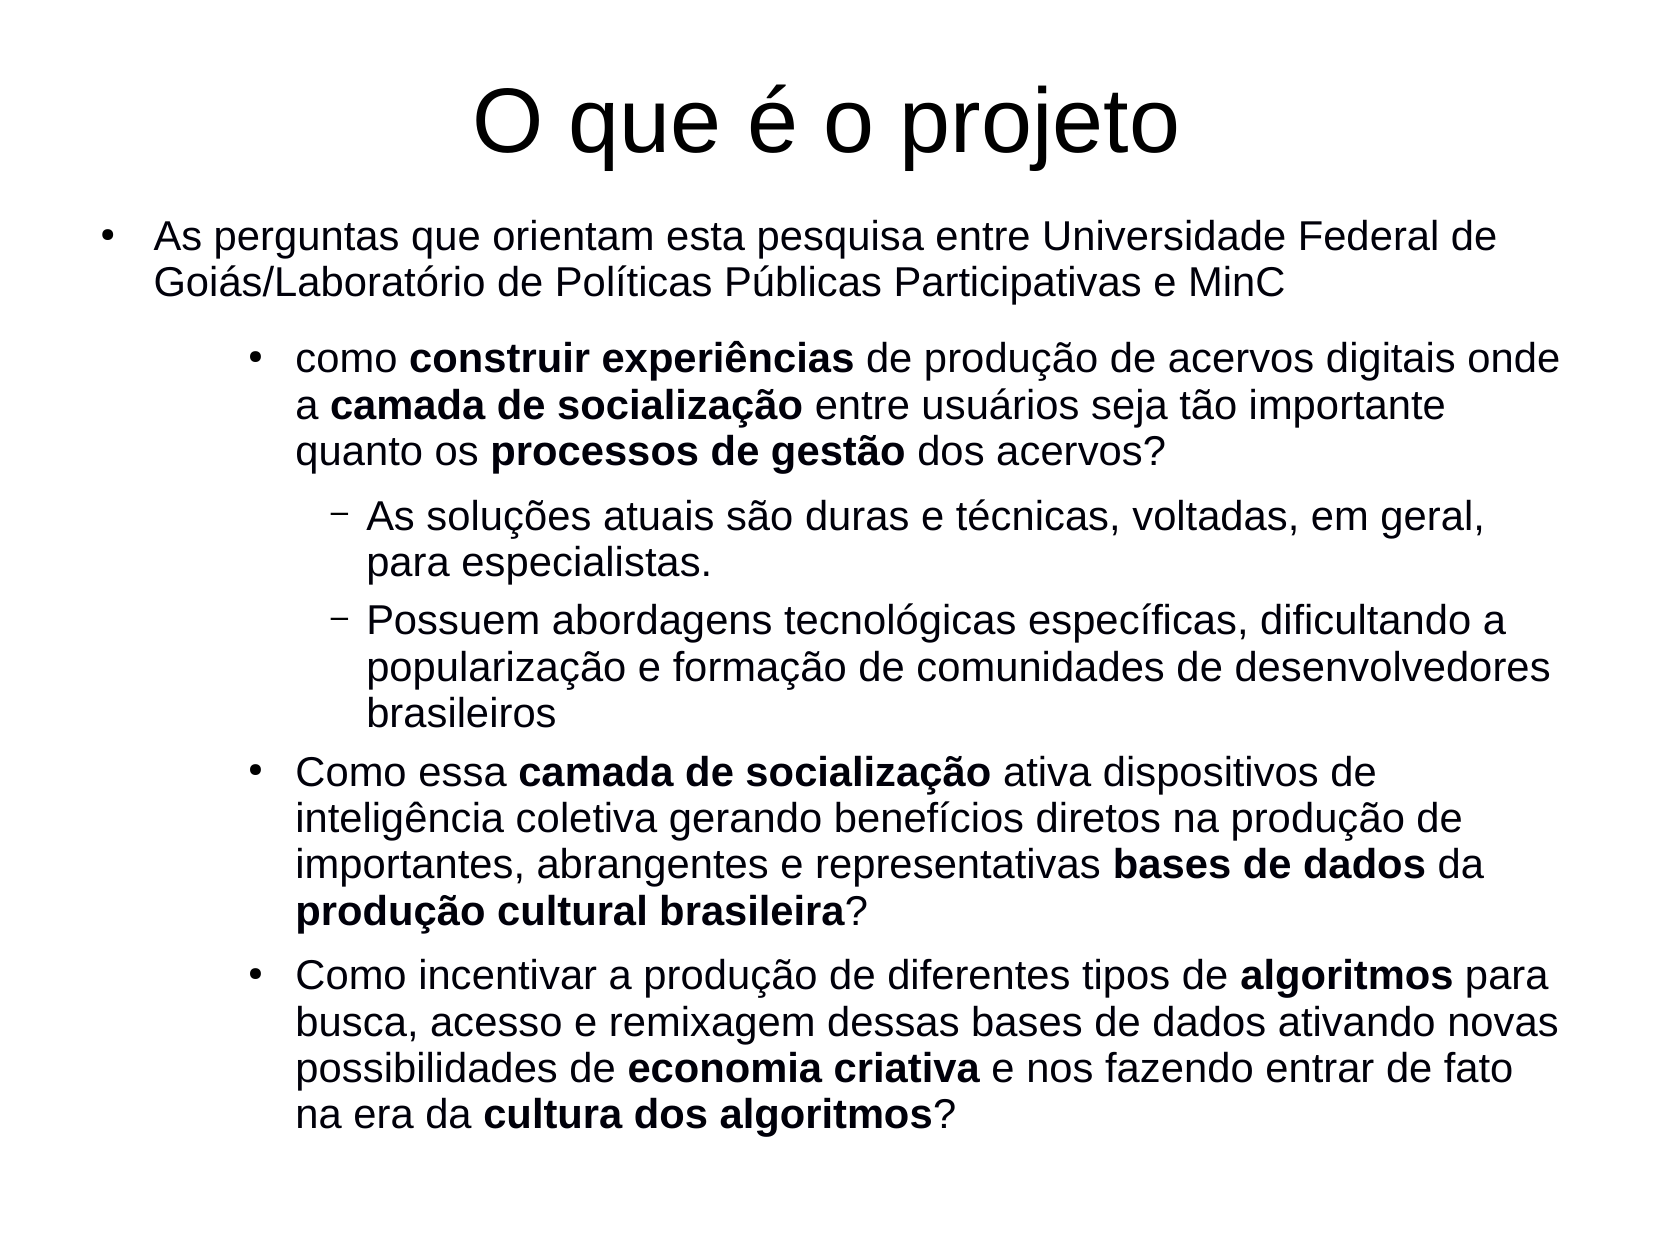

# O que é o projeto
As perguntas que orientam esta pesquisa entre Universidade Federal de Goiás/Laboratório de Políticas Públicas Participativas e MinC
como construir experiências de produção de acervos digitais onde a camada de socialização entre usuários seja tão importante quanto os processos de gestão dos acervos?
As soluções atuais são duras e técnicas, voltadas, em geral, para especialistas.
Possuem abordagens tecnológicas específicas, dificultando a popularização e formação de comunidades de desenvolvedores brasileiros
Como essa camada de socialização ativa dispositivos de inteligência coletiva gerando benefícios diretos na produção de importantes, abrangentes e representativas bases de dados da produção cultural brasileira?
Como incentivar a produção de diferentes tipos de algoritmos para busca, acesso e remixagem dessas bases de dados ativando novas possibilidades de economia criativa e nos fazendo entrar de fato na era da cultura dos algoritmos?